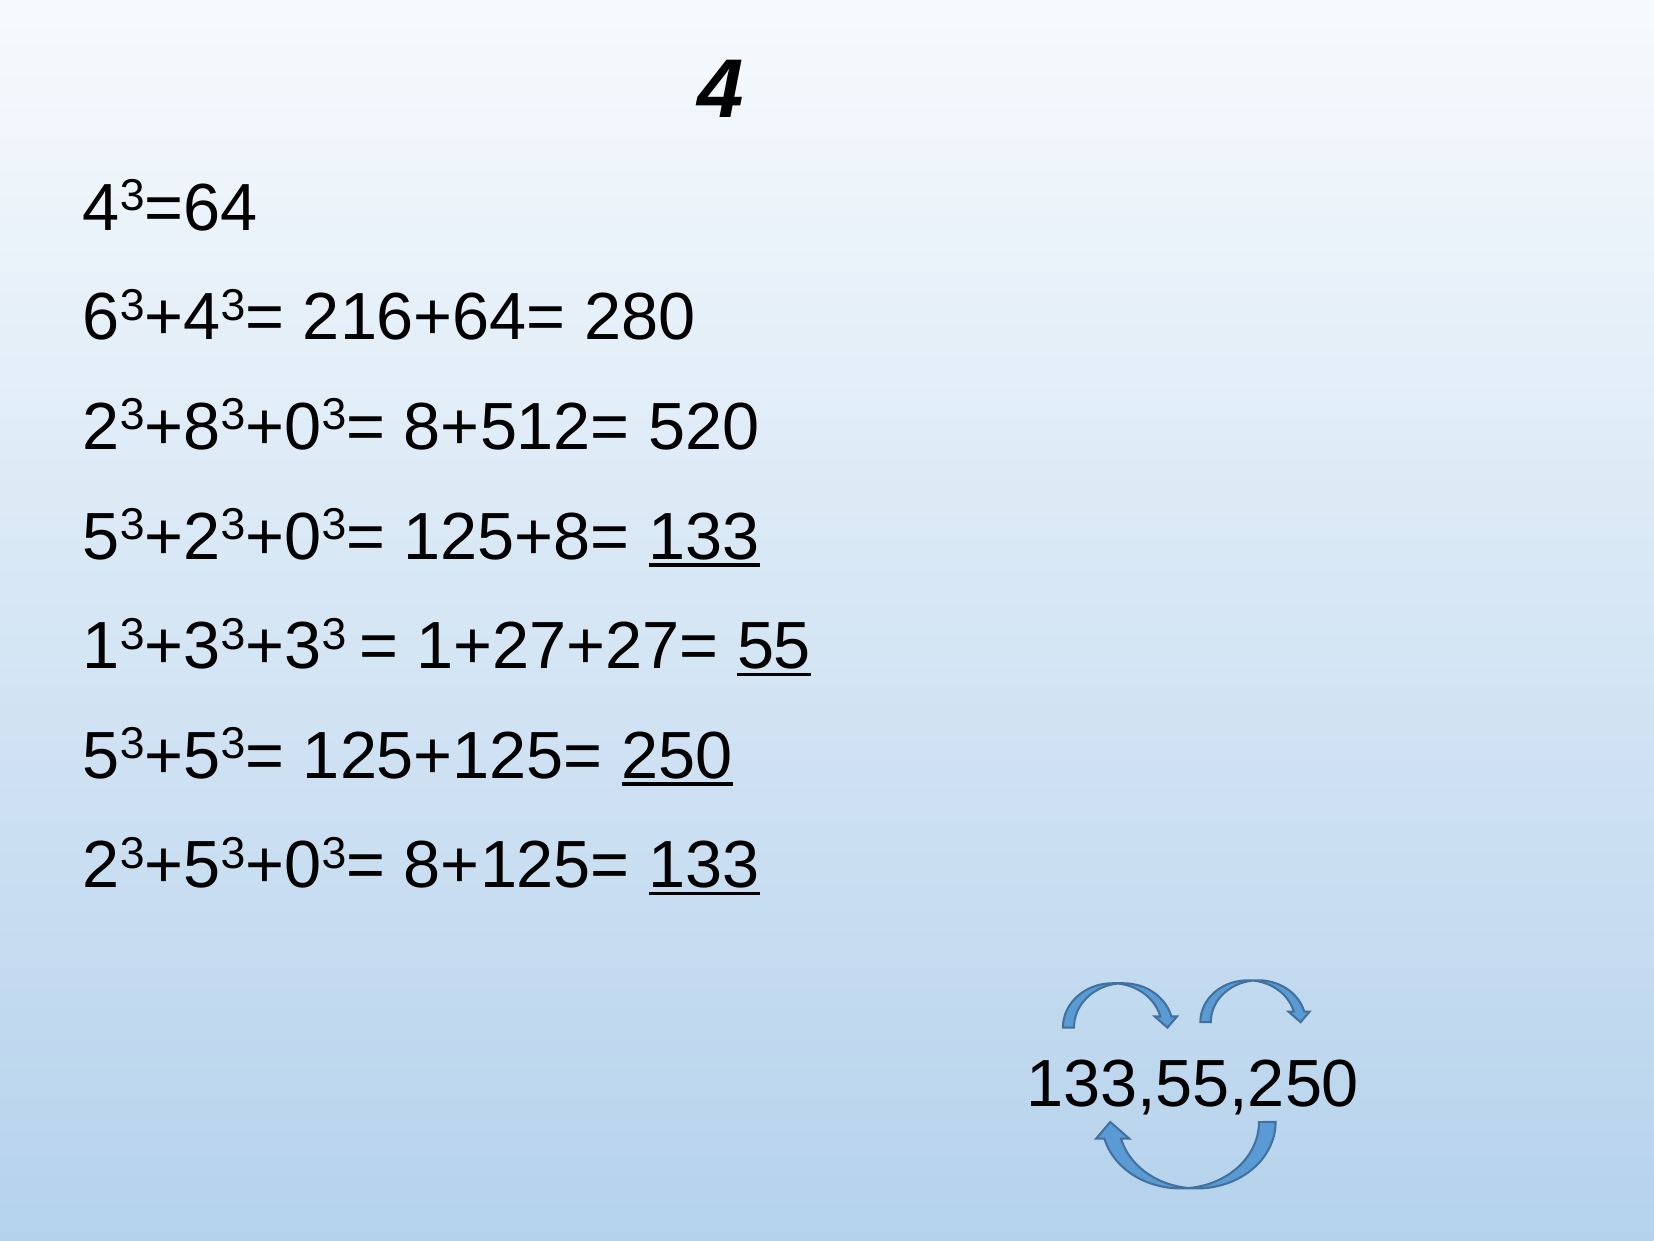

# 4
43=64
63+43= 216+64= 280
23+83+03= 8+512= 520
53+23+03= 125+8= 133
13+33+33 = 1+27+27= 55
53+53= 125+125= 250
23+53+03= 8+125= 133
 133,55,250